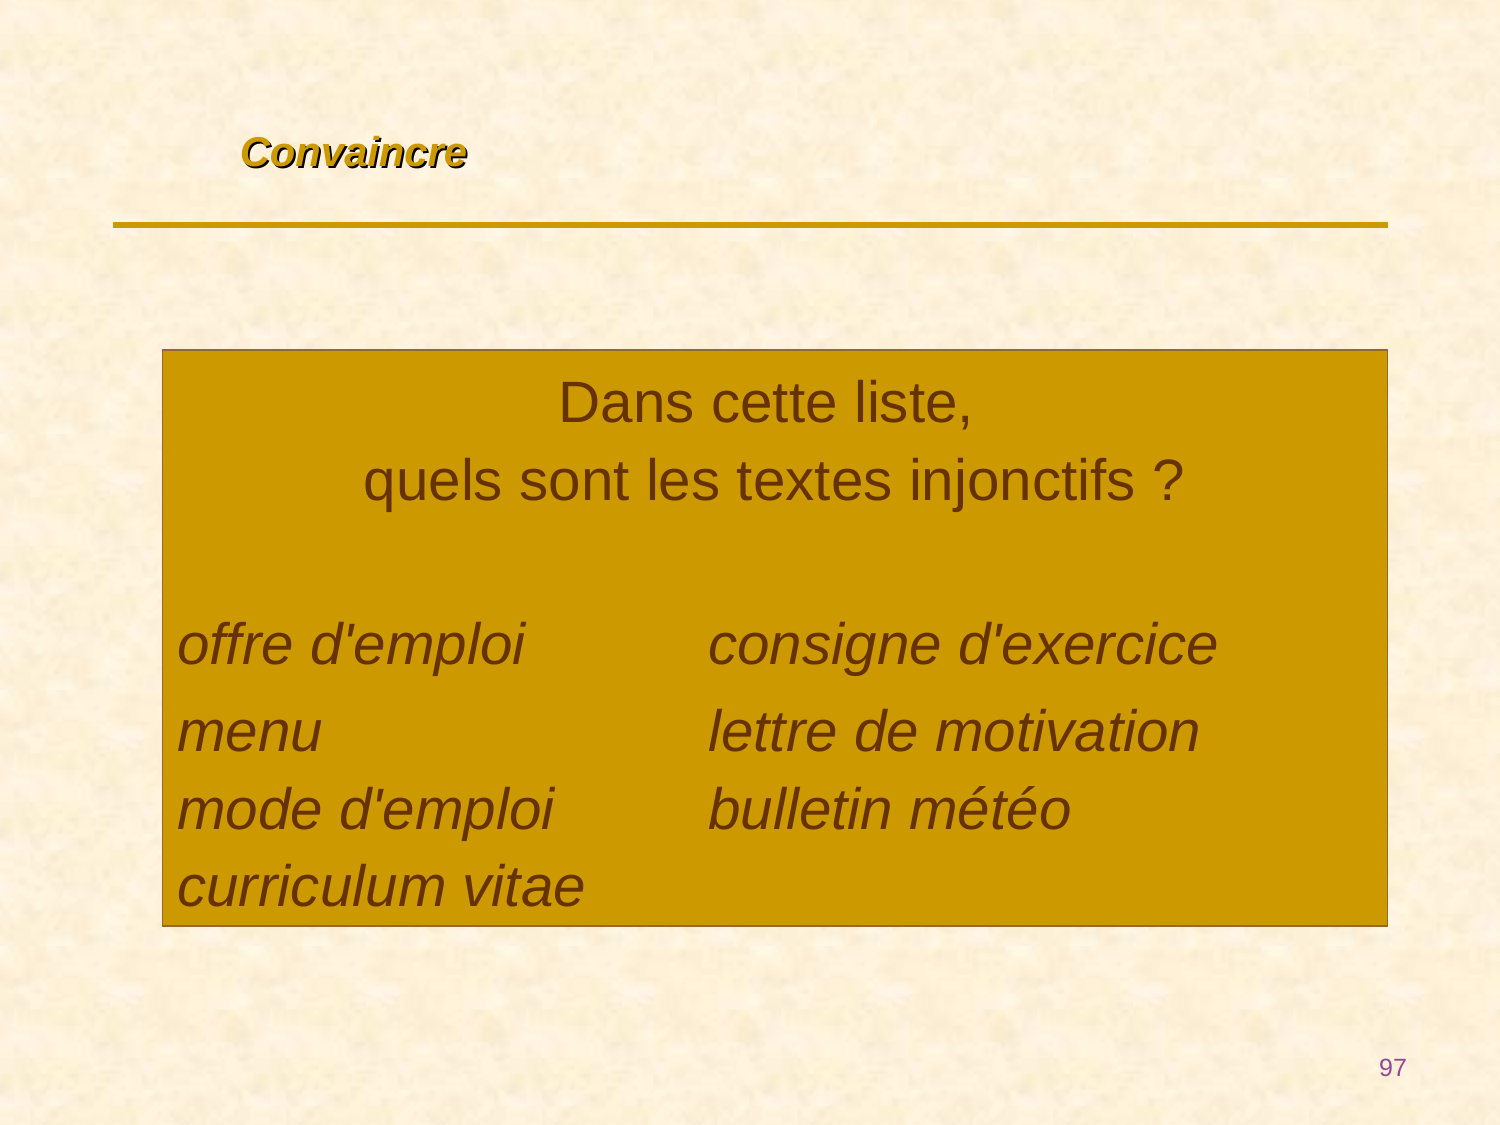

Convaincre
Dans cette liste,
quels sont les textes injonctifs ?
offre d'emploi	consigne d'exercice
menu	lettre de motivation
mode d'emploi	bulletin météo
curriculum vitae
97